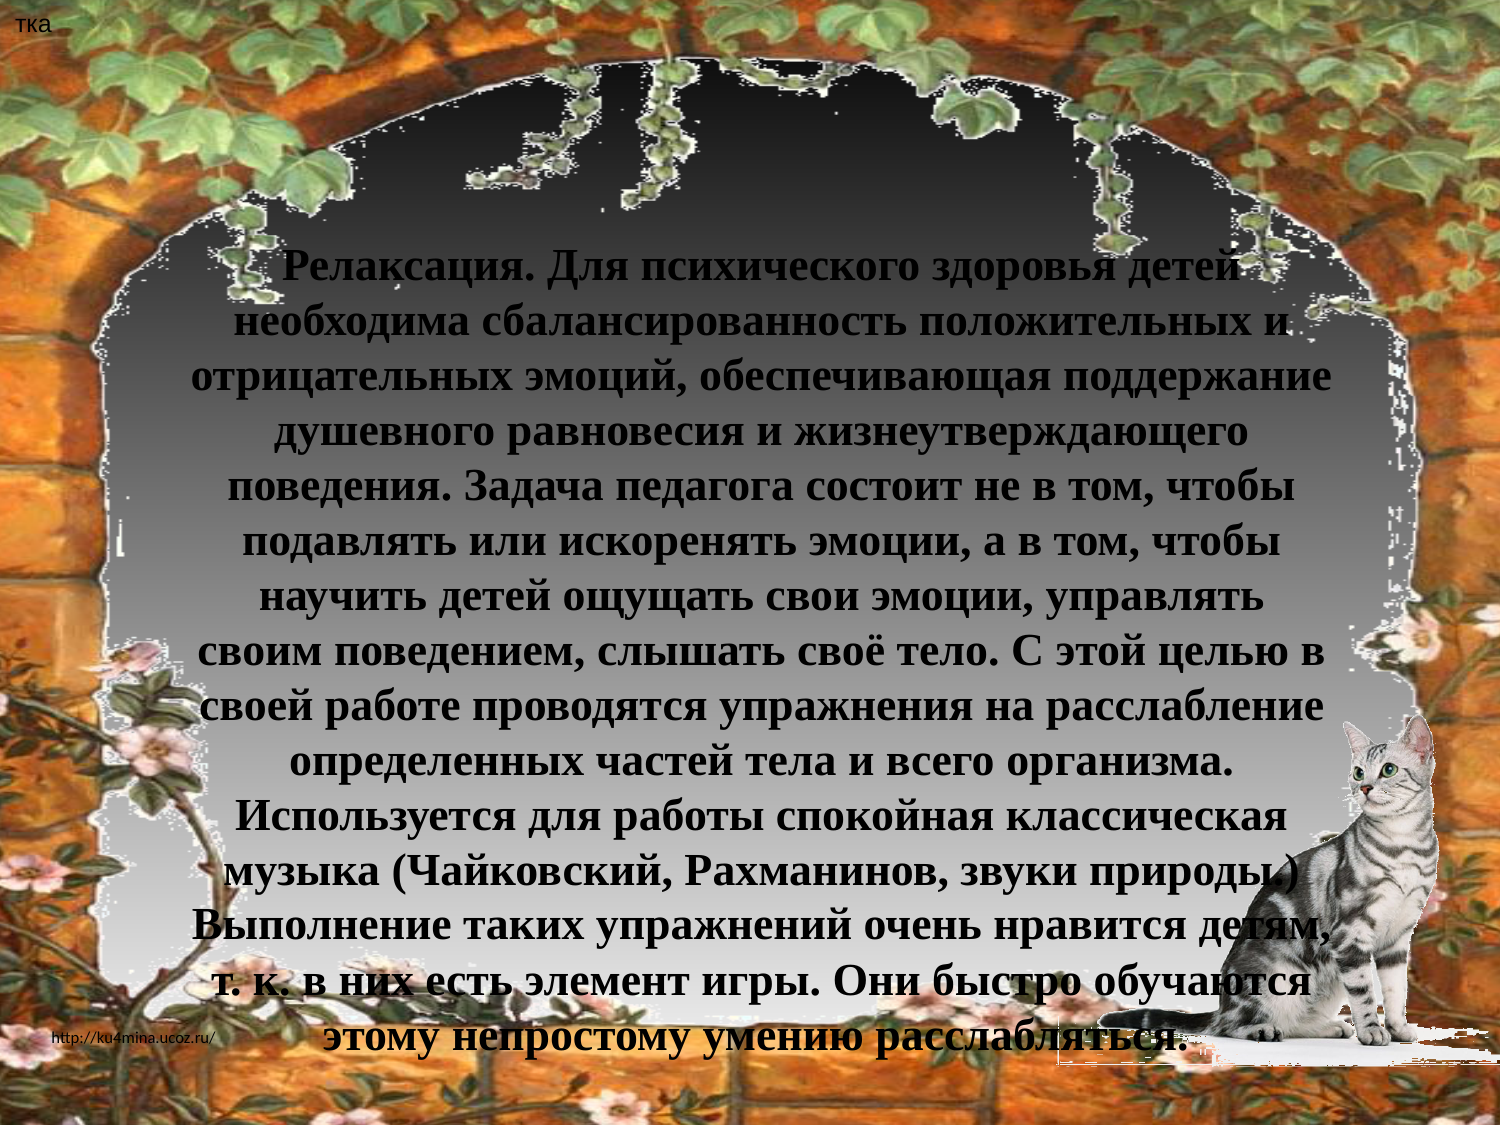

тка
# Релаксация. Для психического здоровья детей необходима сбалансированность положительных и отрицательных эмоций, обеспечивающая поддержание душевного равновесия и жизнеутверждающего поведения. Задача педагога состоит не в том, чтобы подавлять или искоренять эмоции, а в том, чтобы научить детей ощущать свои эмоции, управлять своим поведением, слышать своё тело. С этой целью в своей работе проводятся упражнения на расслабление определенных частей тела и всего организма. Используется для работы спокойная классическая музыка (Чайковский, Рахманинов, звуки природы.) Выполнение таких упражнений очень нравится детям, т. к. в них есть элемент игры. Они быстро обучаются этому непростому умению расслабляться.